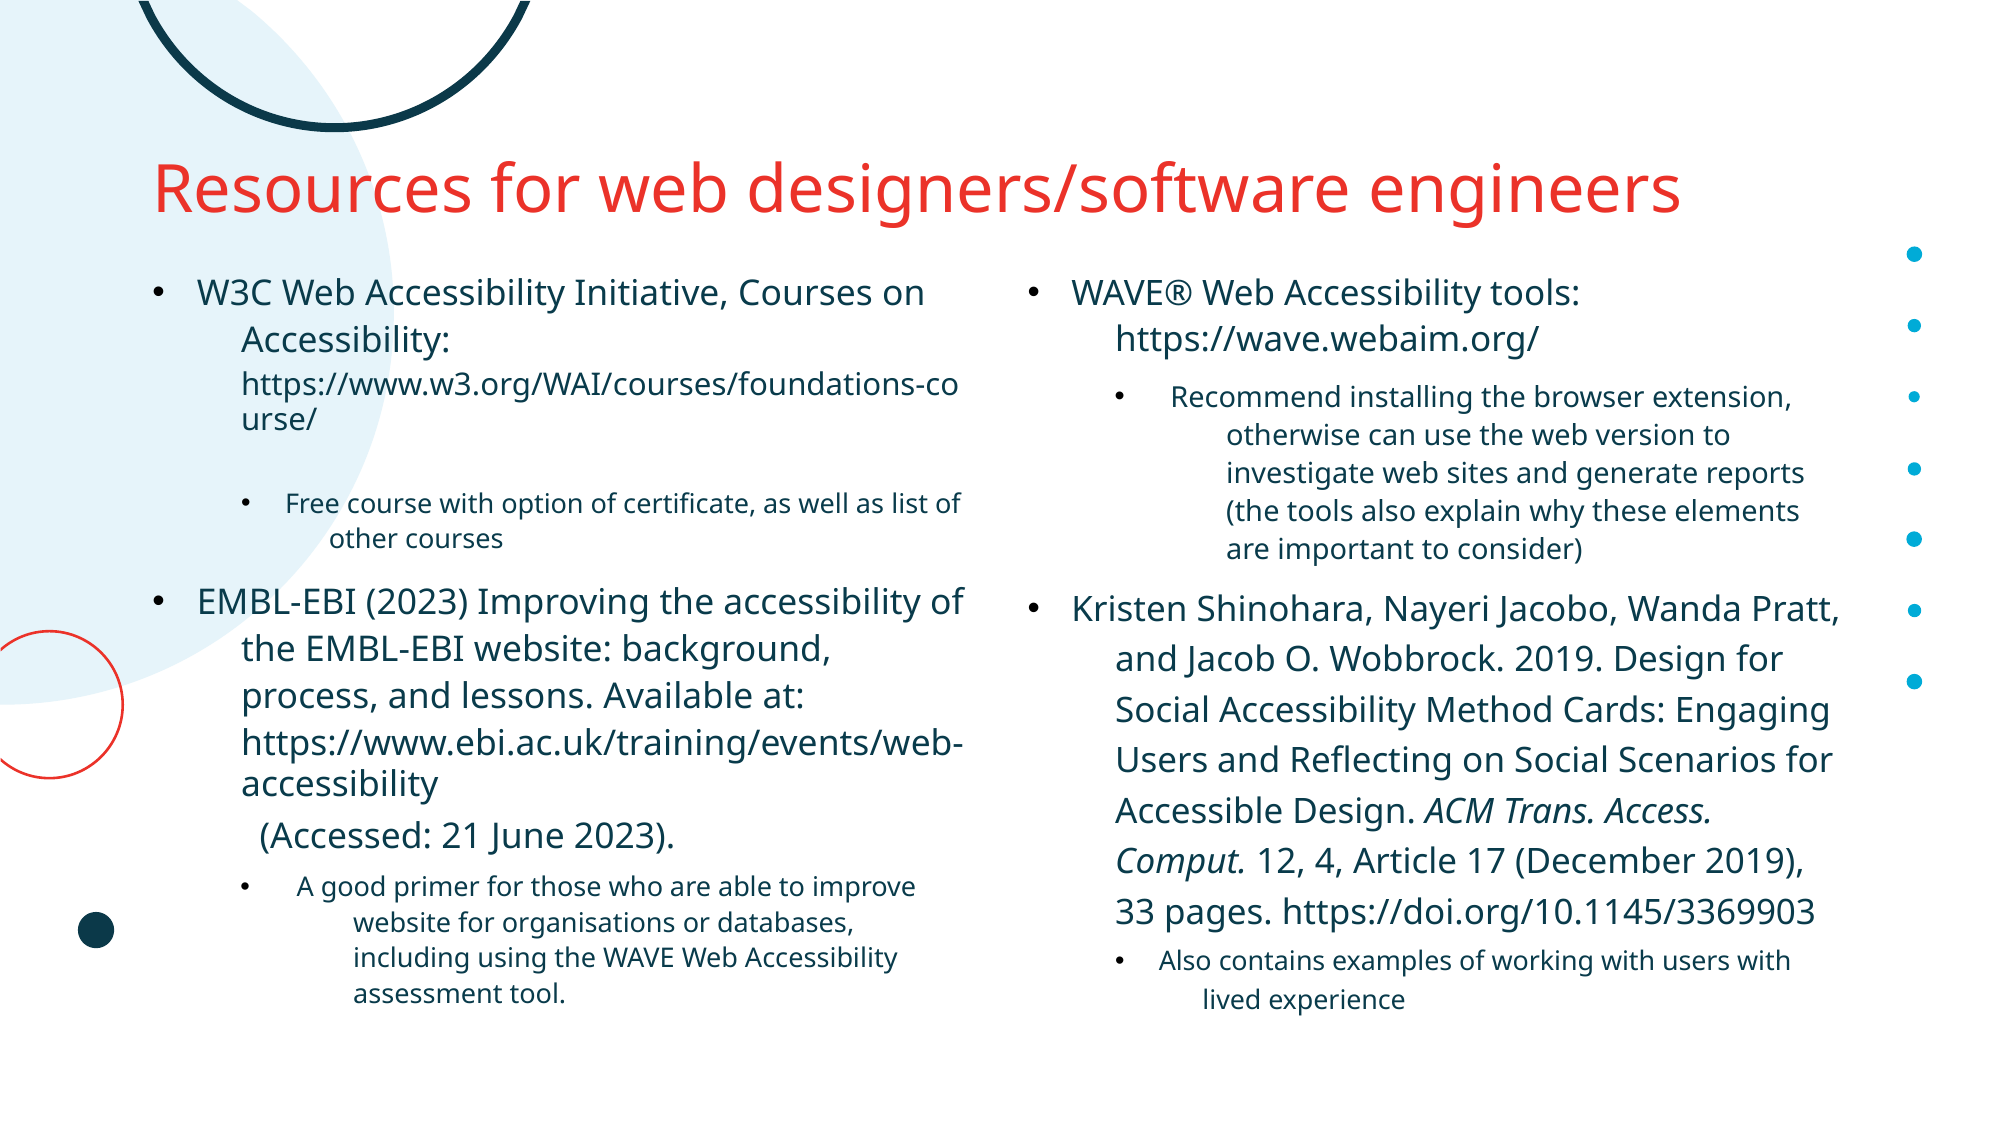

# Resources for web designers/software engineers
W3C Web Accessibility Initiative, Courses on Accessibility: https://www.w3.org/WAI/courses/foundations-course/
Free course with option of certificate, as well as list of other courses
EMBL-EBI (2023) Improving the accessibility of the EMBL-EBI website: background, process, and lessons. Available at: https://www.ebi.ac.uk/training/events/web-accessibility (Accessed: 21 June 2023).
A good primer for those who are able to improve website for organisations or databases, including using the WAVE Web Accessibility assessment tool.
WAVE® Web Accessibility tools: https://wave.webaim.org/
Recommend installing the browser extension, otherwise can use the web version to investigate web sites and generate reports (the tools also explain why these elements are important to consider)
Kristen Shinohara, Nayeri Jacobo, Wanda Pratt, and Jacob O. Wobbrock. 2019. Design for Social Accessibility Method Cards: Engaging Users and Reflecting on Social Scenarios for Accessible Design. ACM Trans. Access. Comput. 12, 4, Article 17 (December 2019), 33 pages. https://doi.org/10.1145/3369903
Also contains examples of working with users with lived experience